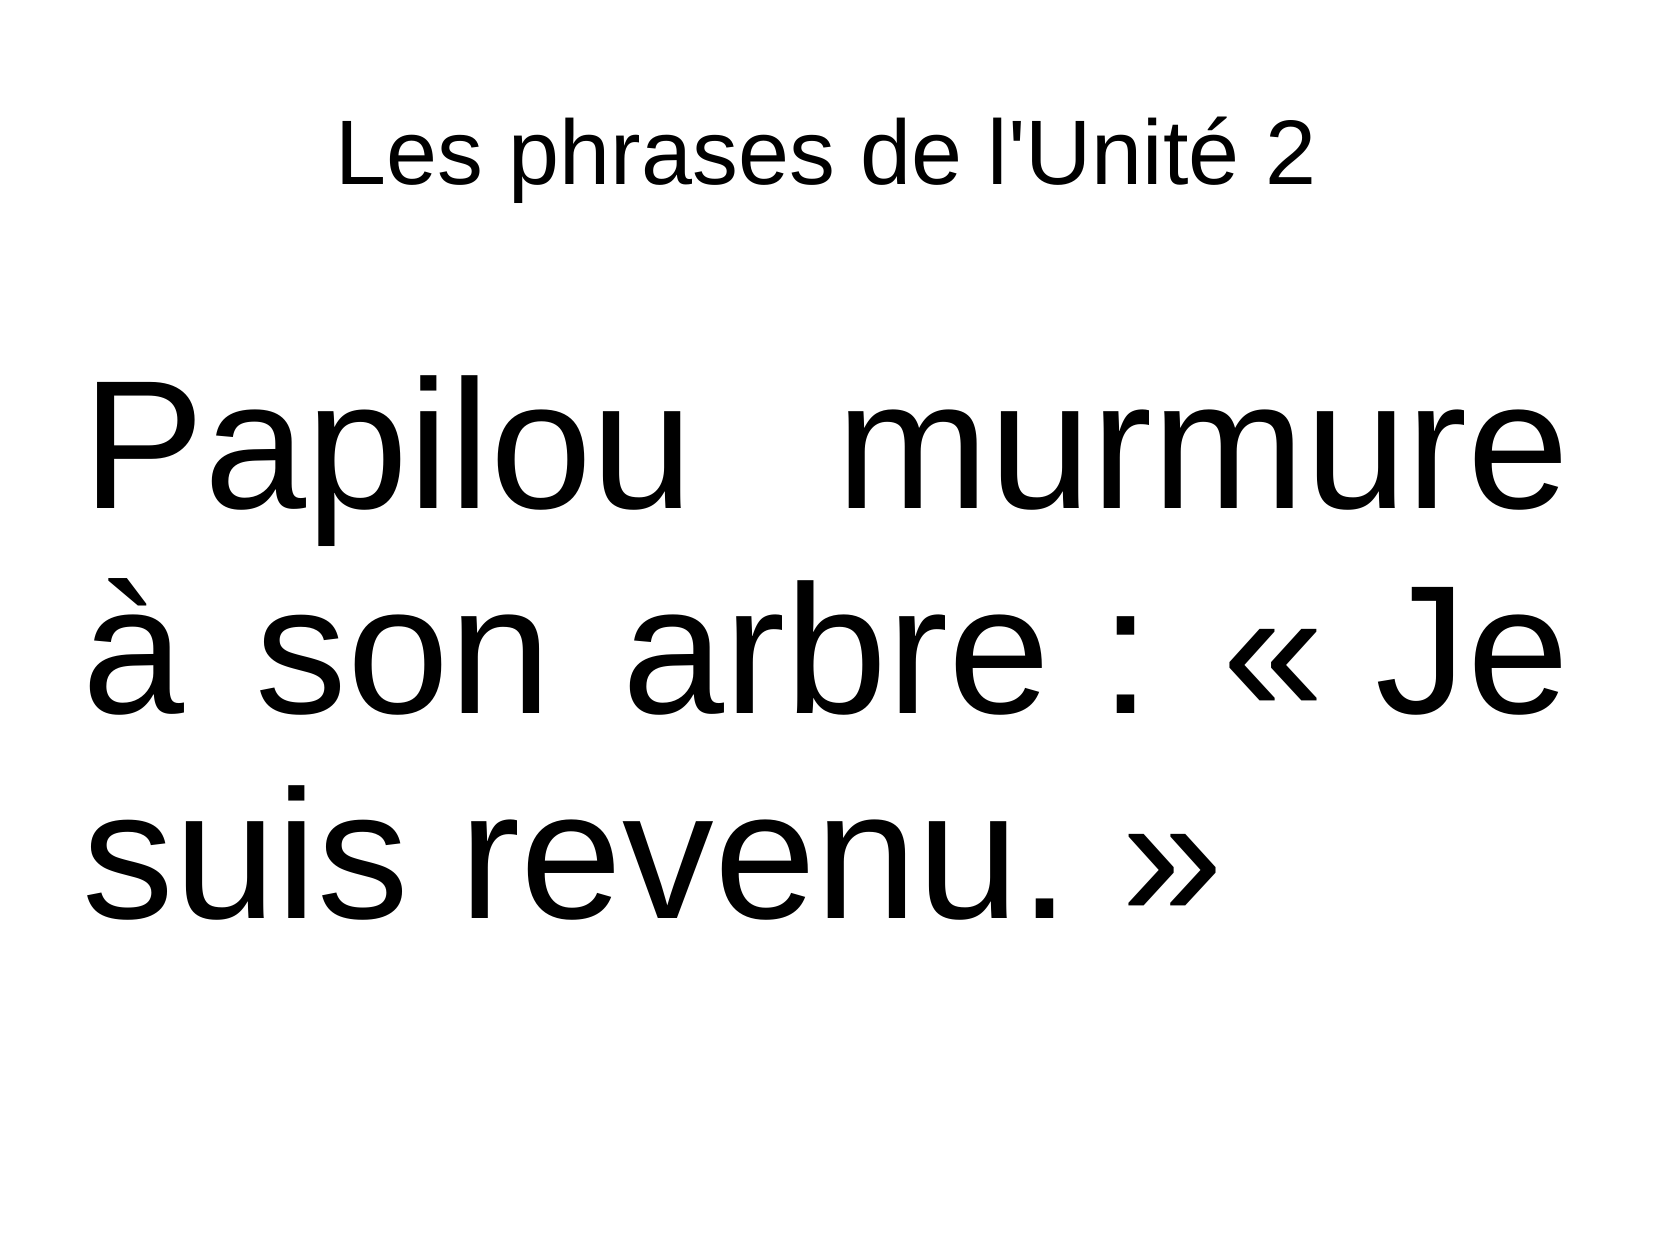

# Les phrases de l'Unité 2
Papilou murmure à son arbre : « Je suis revenu. »